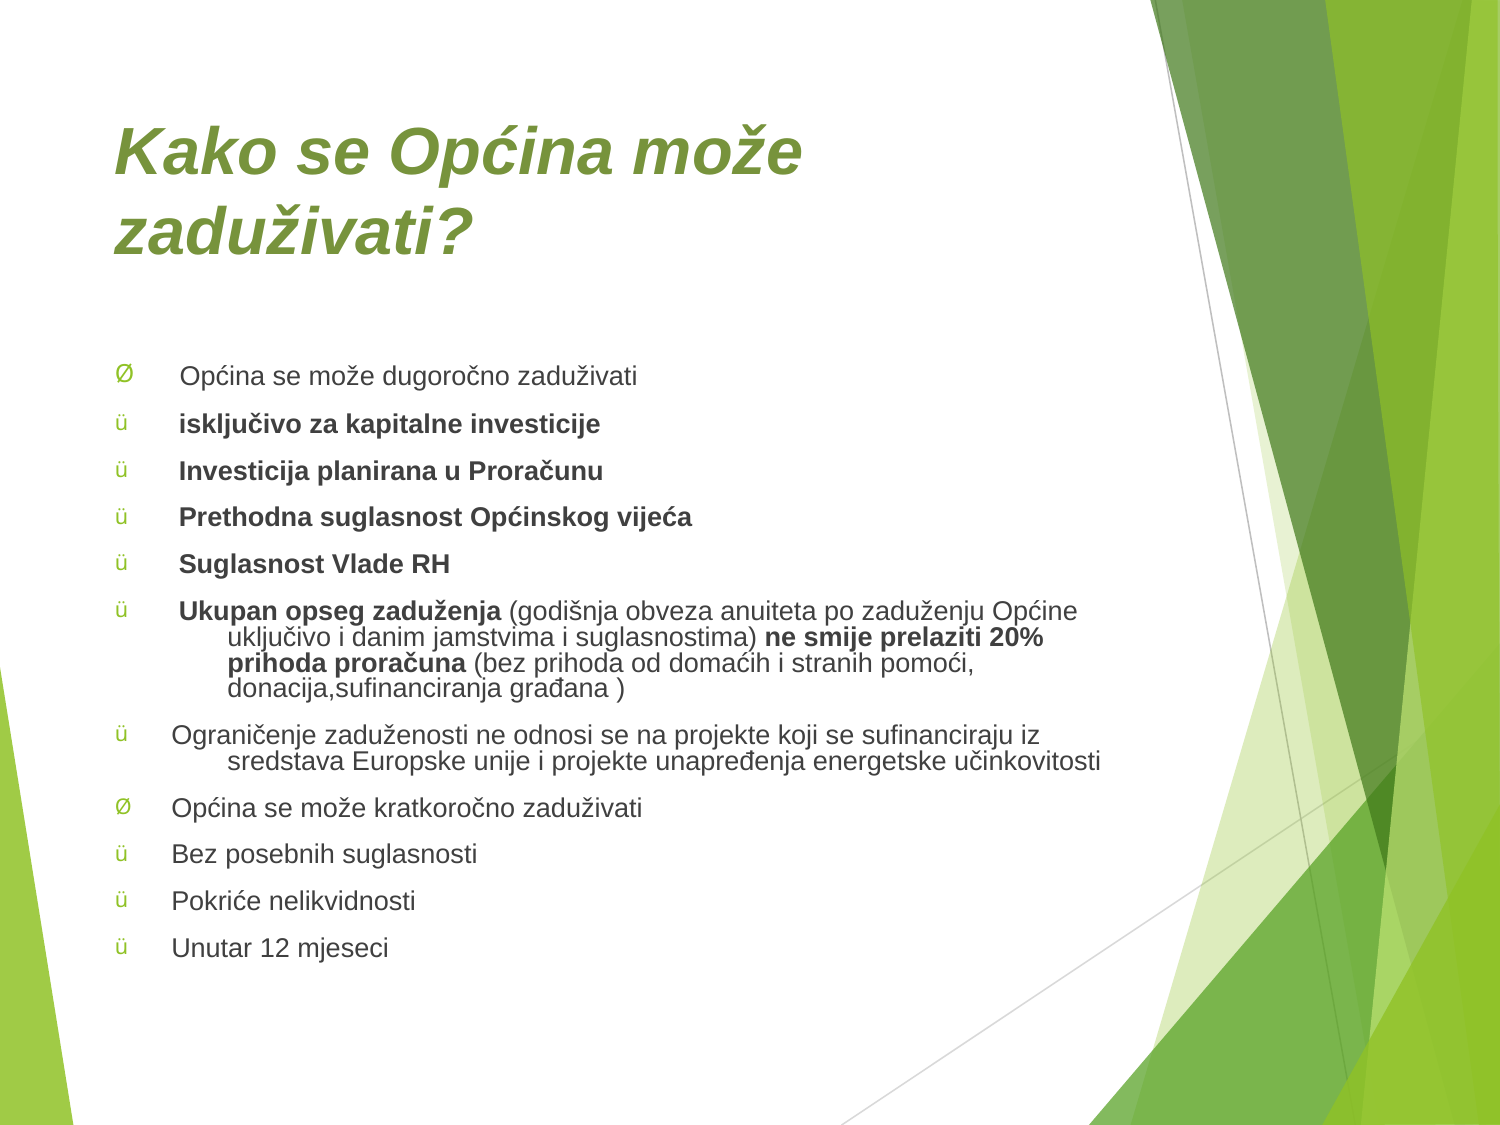

# Kako se Općina može zaduživati?
 Općina se može dugoročno zaduživati
 isključivo za kapitalne investicije
 Investicija planirana u Proračunu
 Prethodna suglasnost Općinskog vijeća
 Suglasnost Vlade RH
 Ukupan opseg zaduženja (godišnja obveza anuiteta po zaduženju Općine uključivo i danim jamstvima i suglasnostima) ne smije prelaziti 20% prihoda proračuna (bez prihoda od domaćih i stranih pomoći, donacija,sufinanciranja građana )
Ograničenje zaduženosti ne odnosi se na projekte koji se sufinanciraju iz sredstava Europske unije i projekte unapređenja energetske učinkovitosti
Općina se može kratkoročno zaduživati
Bez posebnih suglasnosti
Pokriće nelikvidnosti
Unutar 12 mjeseci